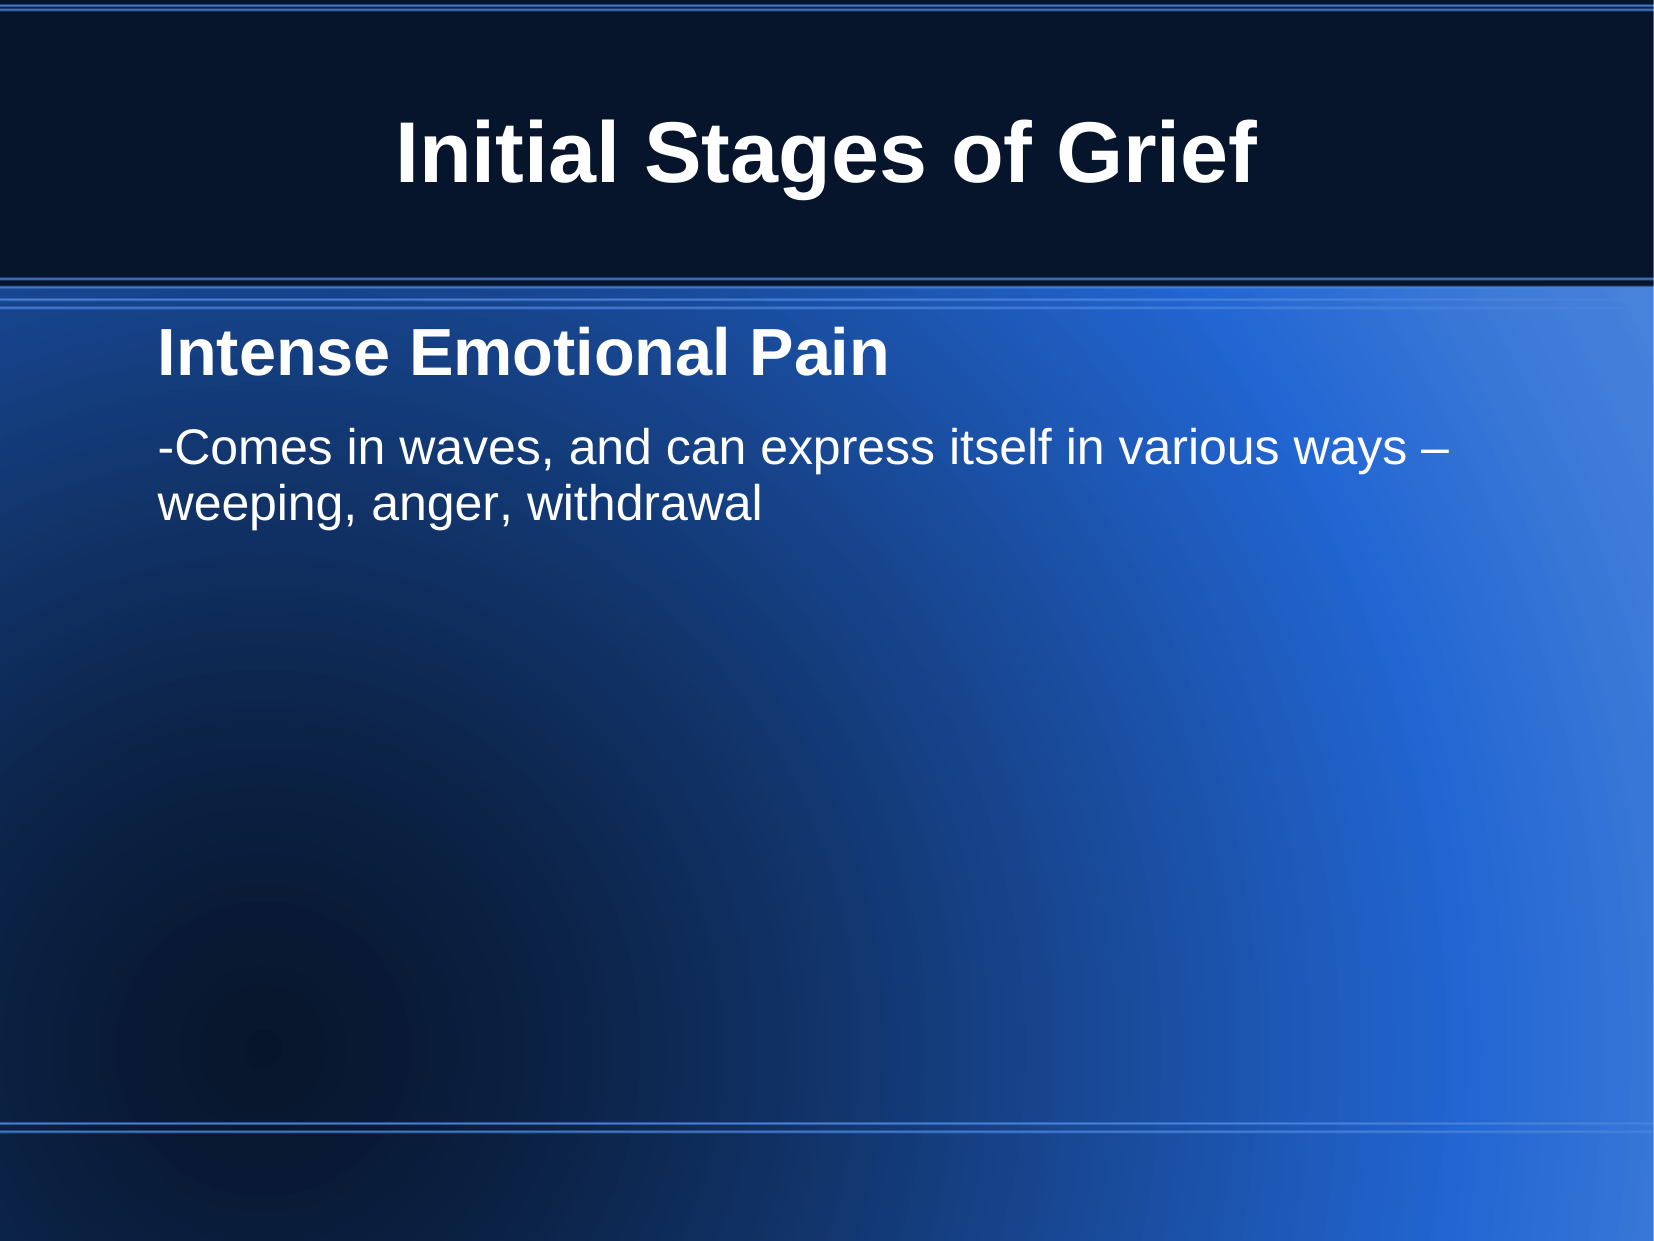

# Initial Stages of Grief
Intense Emotional Pain
-Comes in waves, and can express itself in various ways – weeping, anger, withdrawal